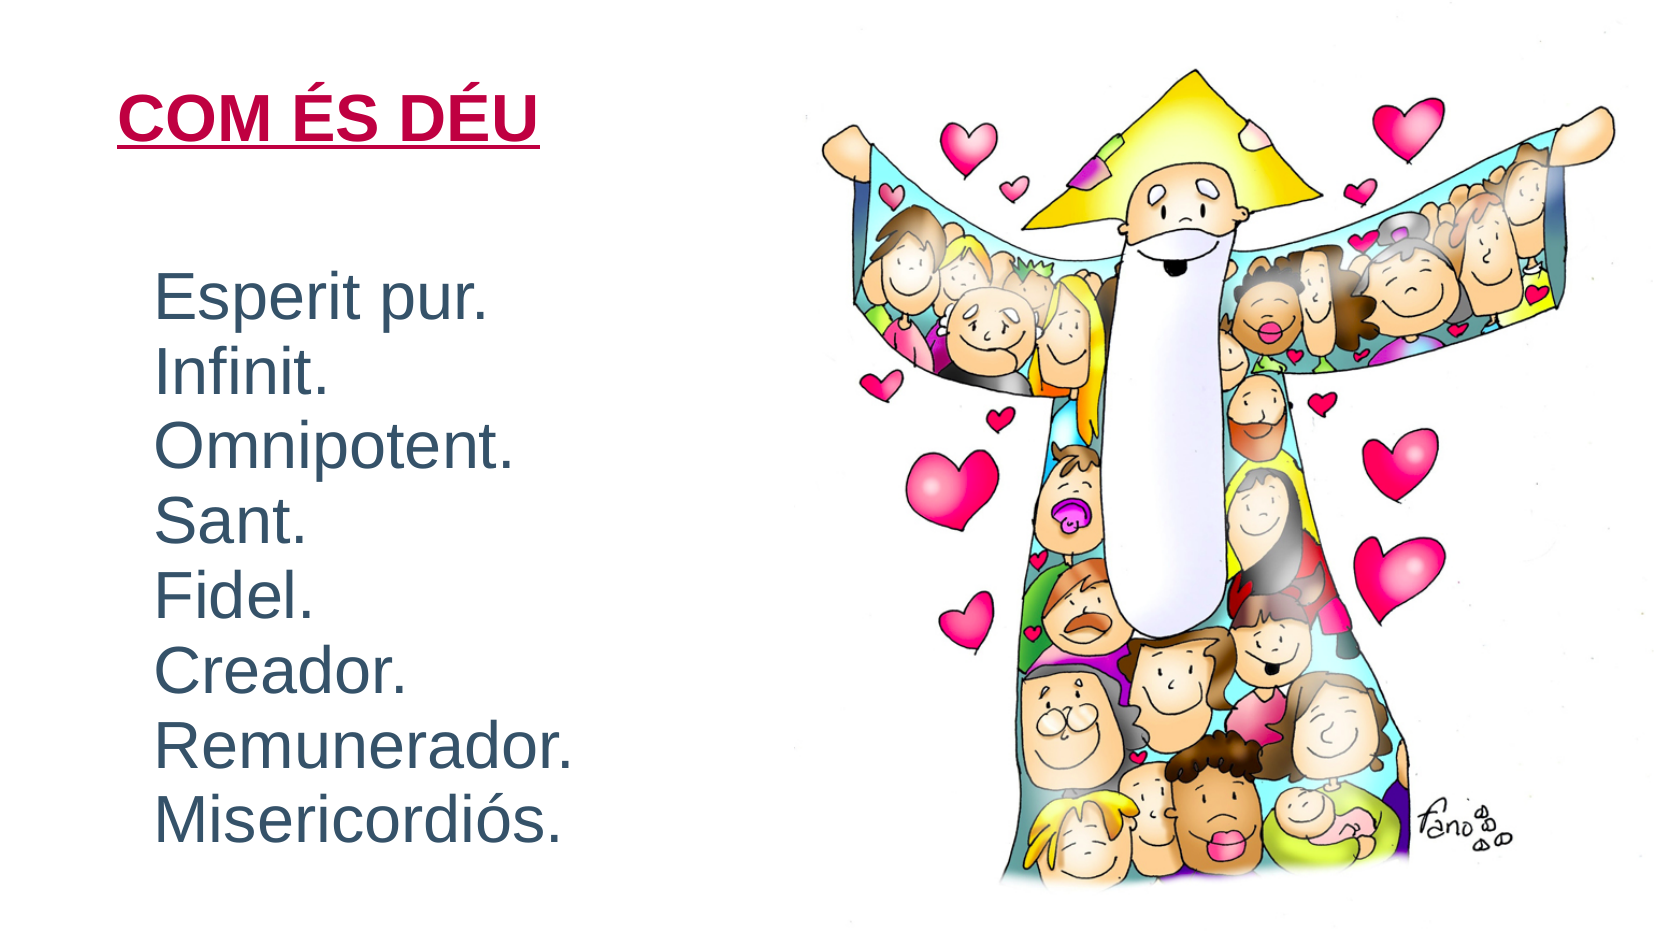

COM ÉS DÉU
# Esperit pur.
Infinit.
Omnipotent.
Sant.
Fidel.
Creador.
Remunerador.
Misericordiós.